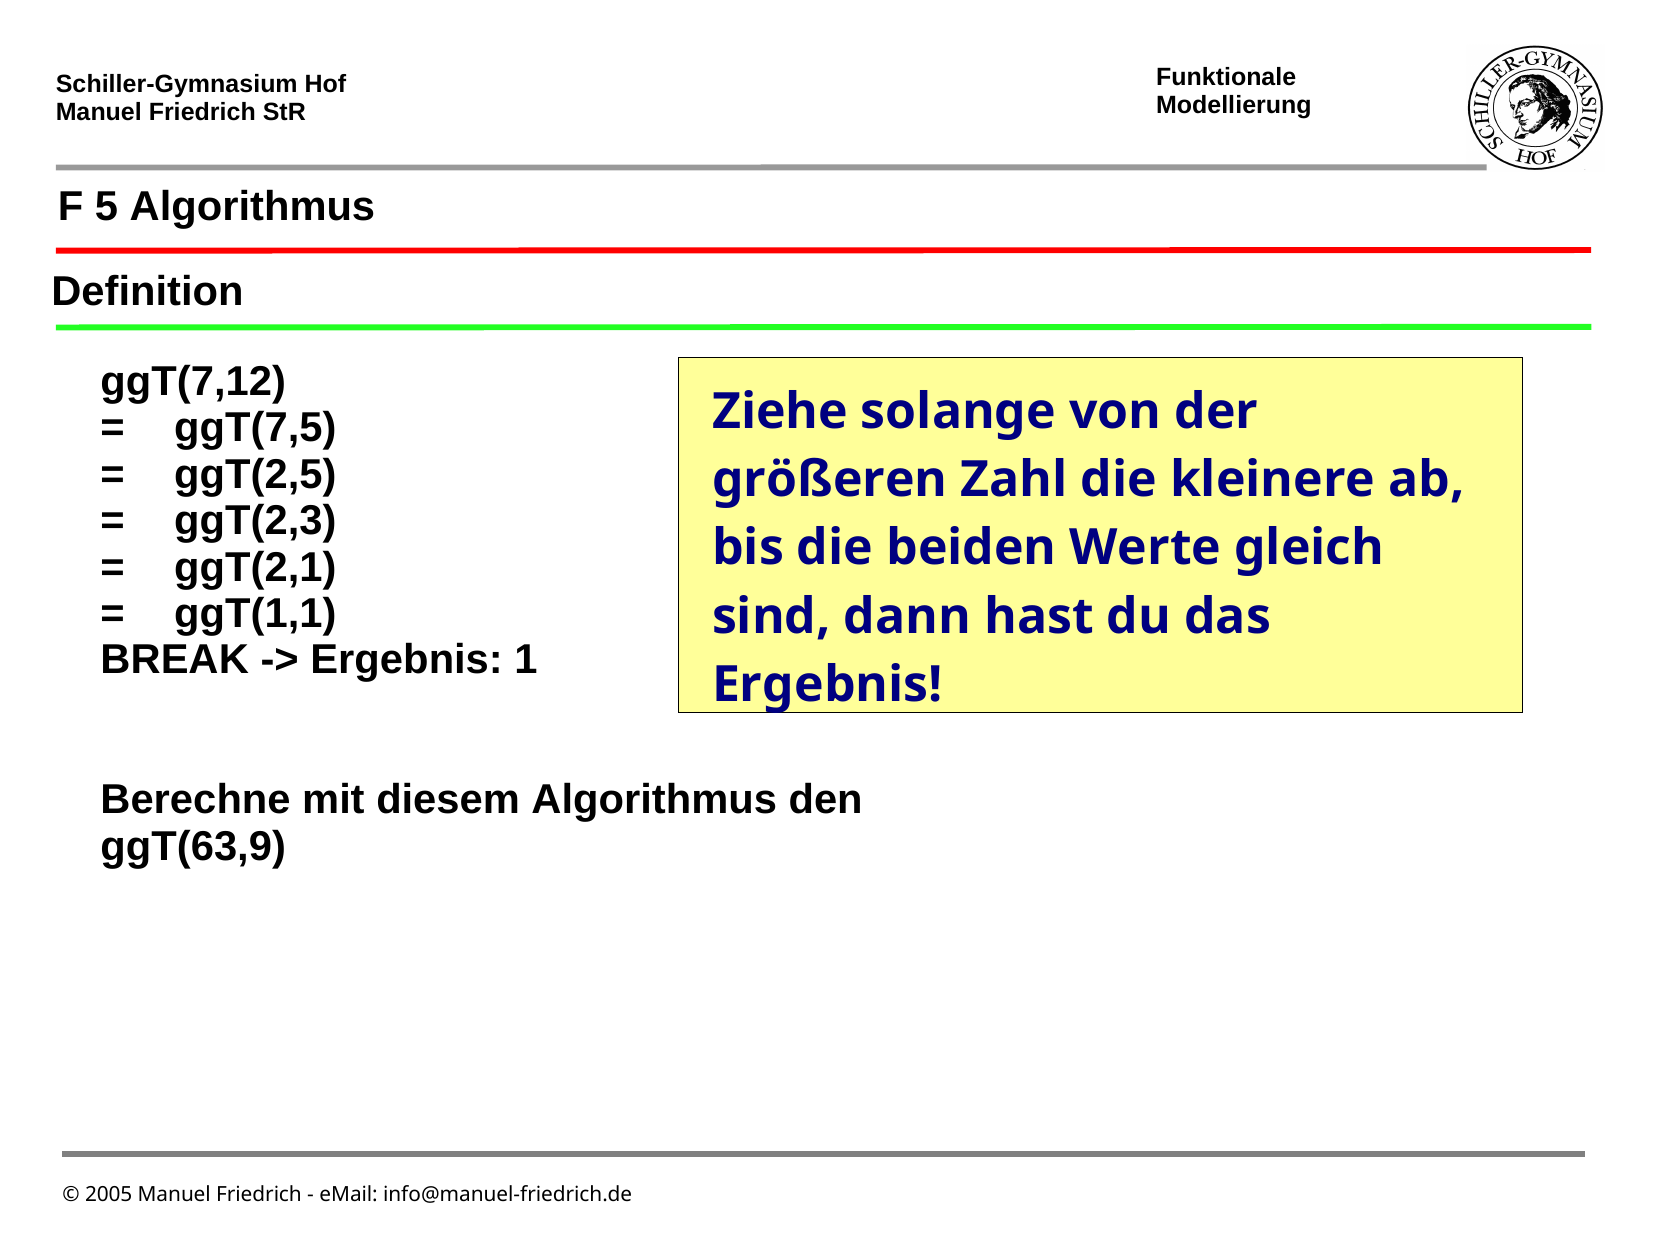

Funktionale
Modellierung
Schiller-Gymnasium Hof
Manuel Friedrich StR
F 5 Algorithmus
Definition
ggT(7,12)
=	ggT(7,5)
=	ggT(2,5)
=	ggT(2,3)
=	ggT(2,1)
=	ggT(1,1)
BREAK -> Ergebnis: 1
Berechne mit diesem Algorithmus den ggT(63,9)
Ziehe solange von der größeren Zahl die kleinere ab, bis die beiden Werte gleich sind, dann hast du das Ergebnis!
© 2005 Manuel Friedrich - eMail: info@manuel-friedrich.de